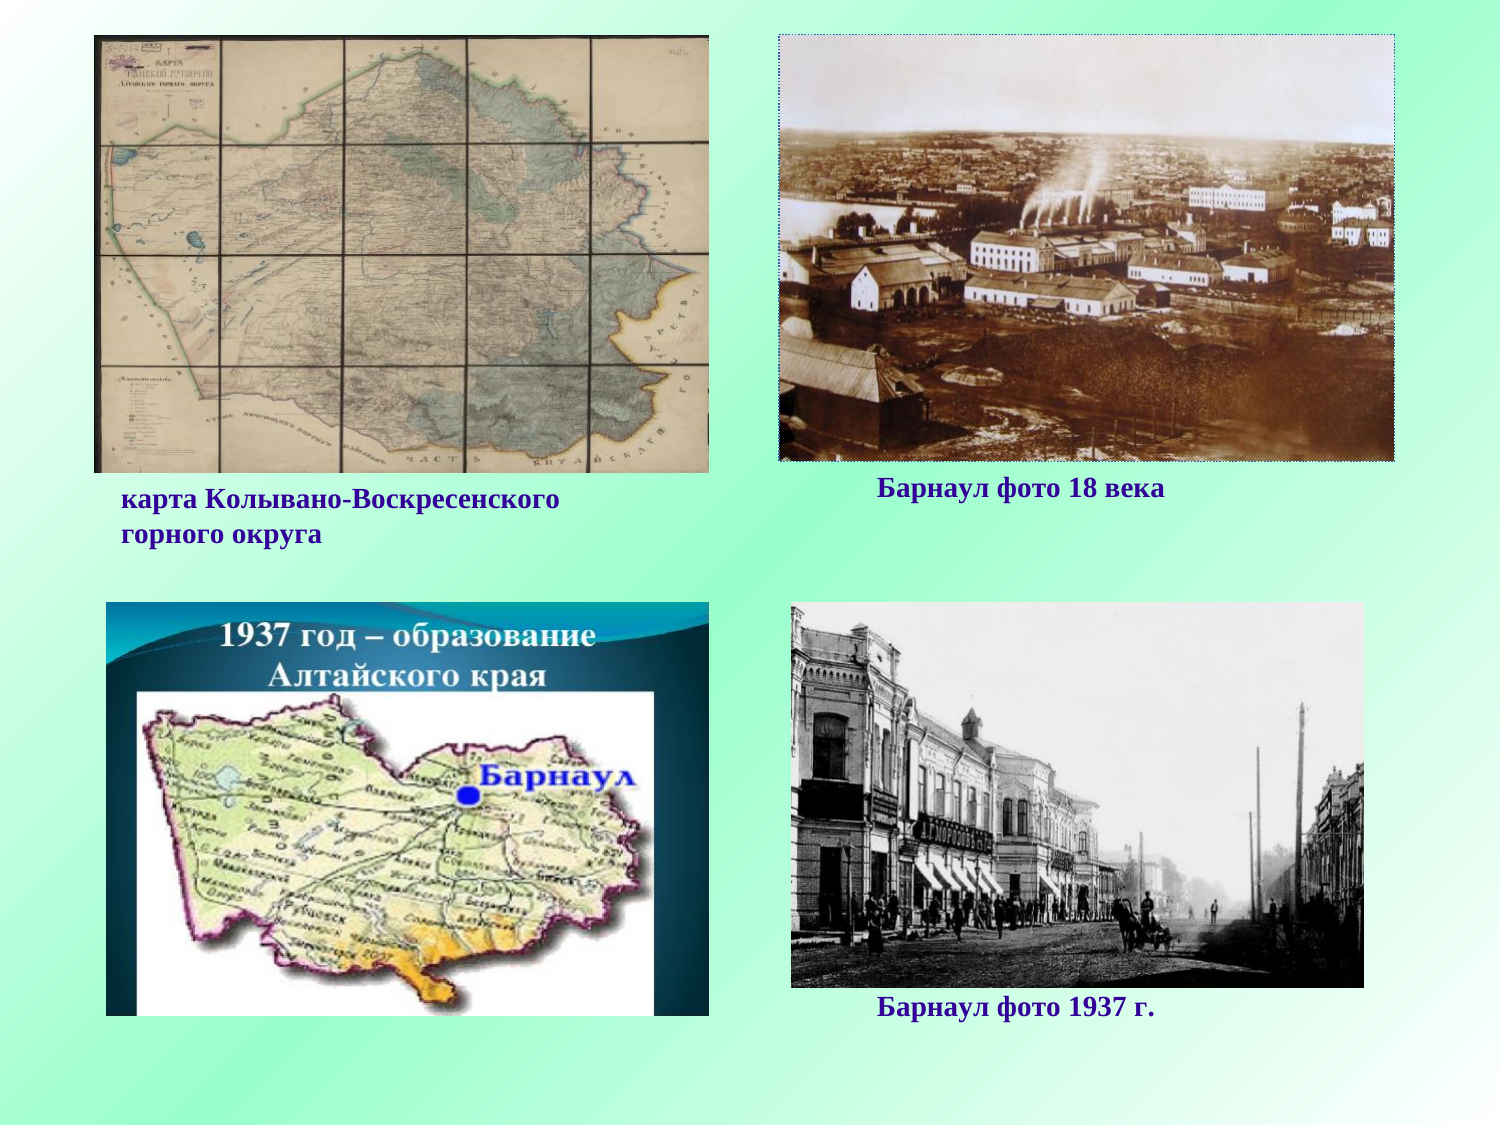

#
Барнаул фото 18 века
карта Колывано-Воскресенского горного округа
Барнаул фото 1937 г.